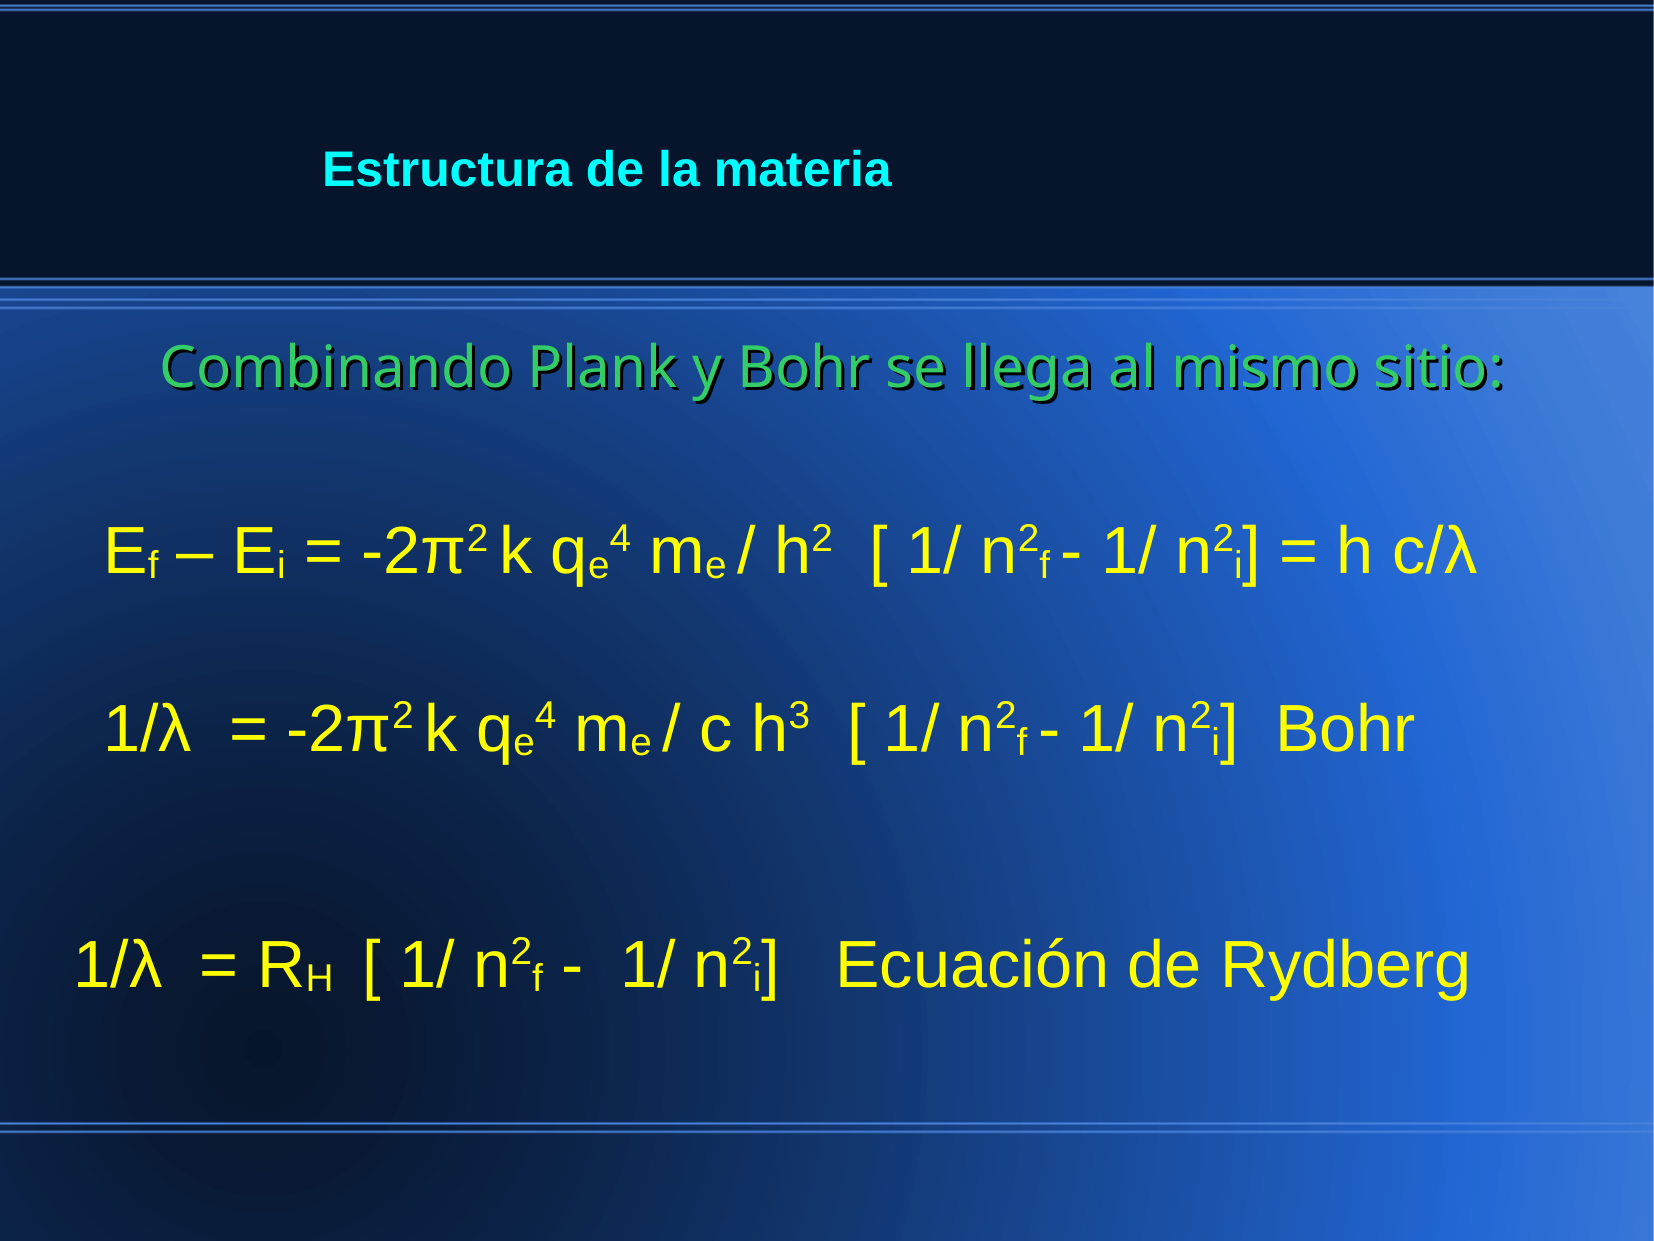

# Estructura de la materia
Combinando Plank y Bohr se llega al mismo sitio:
Ef – Ei = -2π2 k qe4 me / h2 [ 1/ n2f - 1/ n2i] = h c/λ
1/λ = -2π2 k qe4 me / c h3 [ 1/ n2f - 1/ n2i] Bohr
1/λ = RH [ 1/ n2f - 1/ n2i] Ecuación de Rydberg